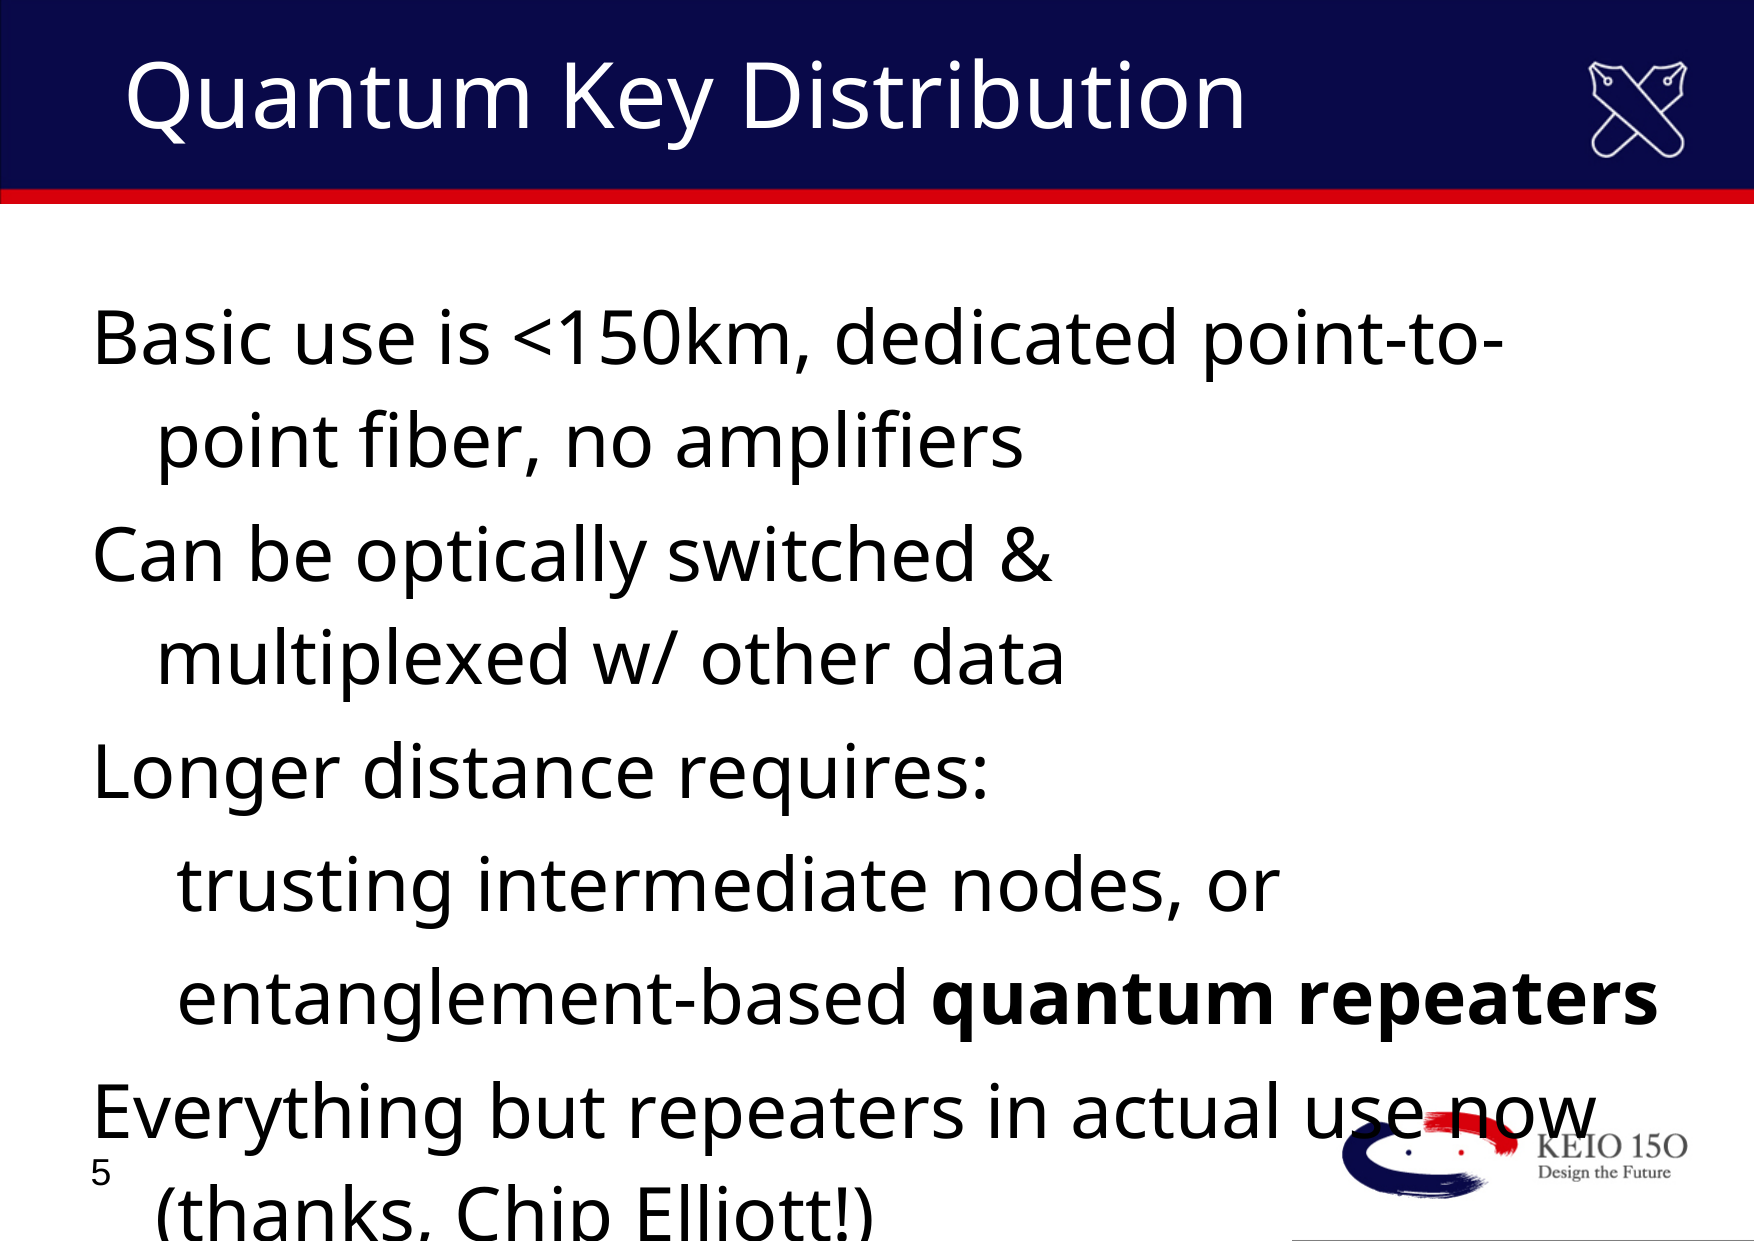

# Quantum Key Distribution
Basic use is <150km, dedicated point-to-point fiber, no amplifiers
Can be optically switched &
multiplexed w/ other data
Longer distance requires:
trusting intermediate nodes, or
entanglement-based quantum repeaters
Everything but repeaters in actual use now
(thanks, Chip Elliott!)
5